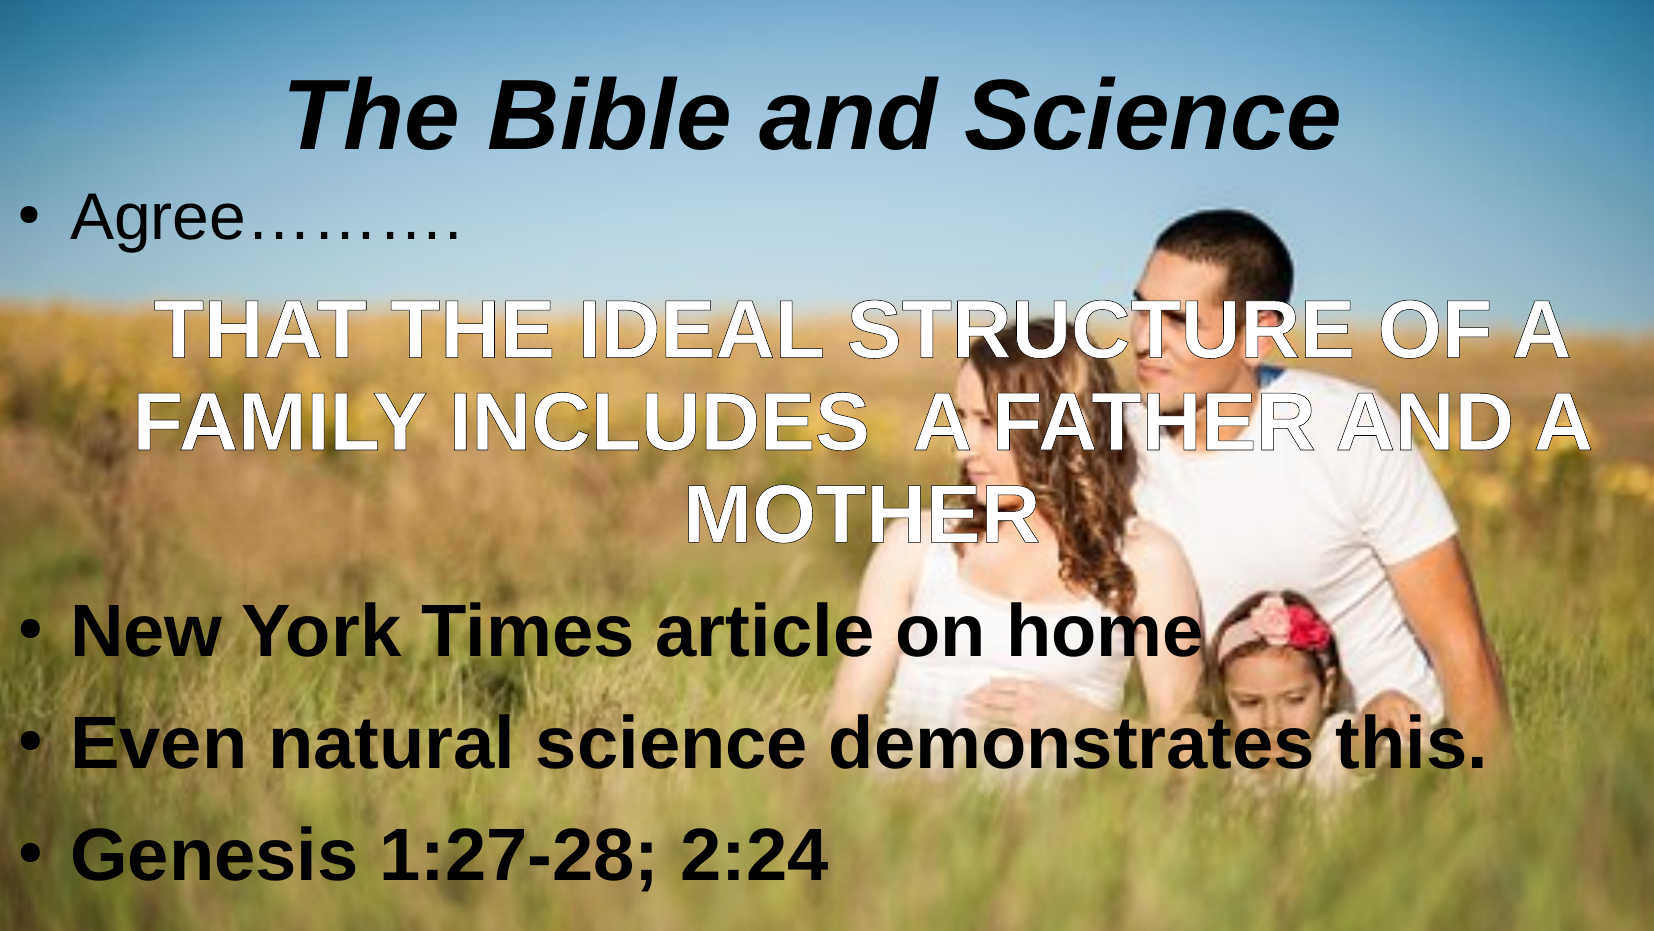

# The Bible and Science
Agree……….
THAT THE IDEAL STRUCTURE OF A FAMILY INCLUDES A FATHER AND A MOTHER
New York Times article on home
Even natural science demonstrates this.
Genesis 1:27-28; 2:24